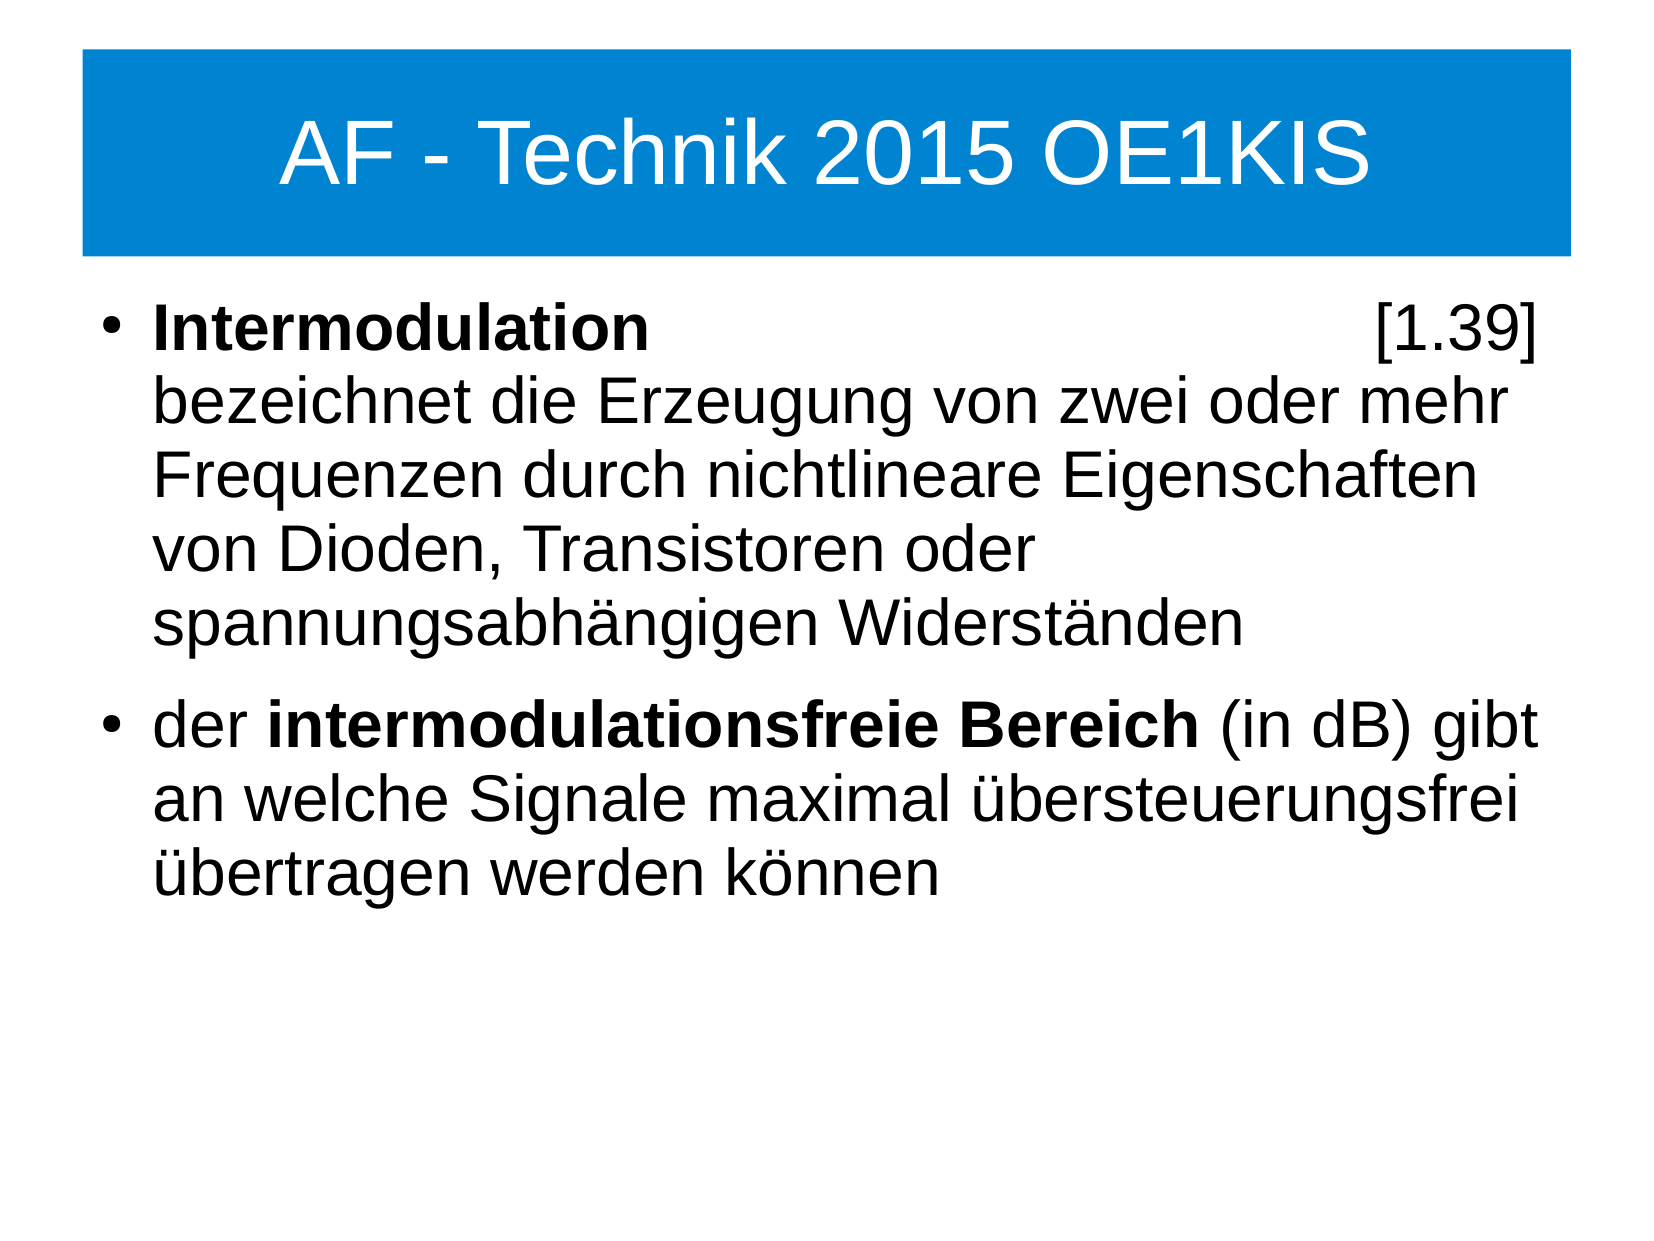

# AF - Technik 2015 OE1KIS
Intermodulation					 [1.39]
bezeichnet die Erzeugung von zwei oder mehr Frequenzen durch nichtlineare Eigenschaften von Dioden, Transistoren oder spannungsabhängigen Widerständen
der intermodulationsfreie Bereich (in dB) gibt
an welche Signale maximal übersteuerungsfrei
übertragen werden können